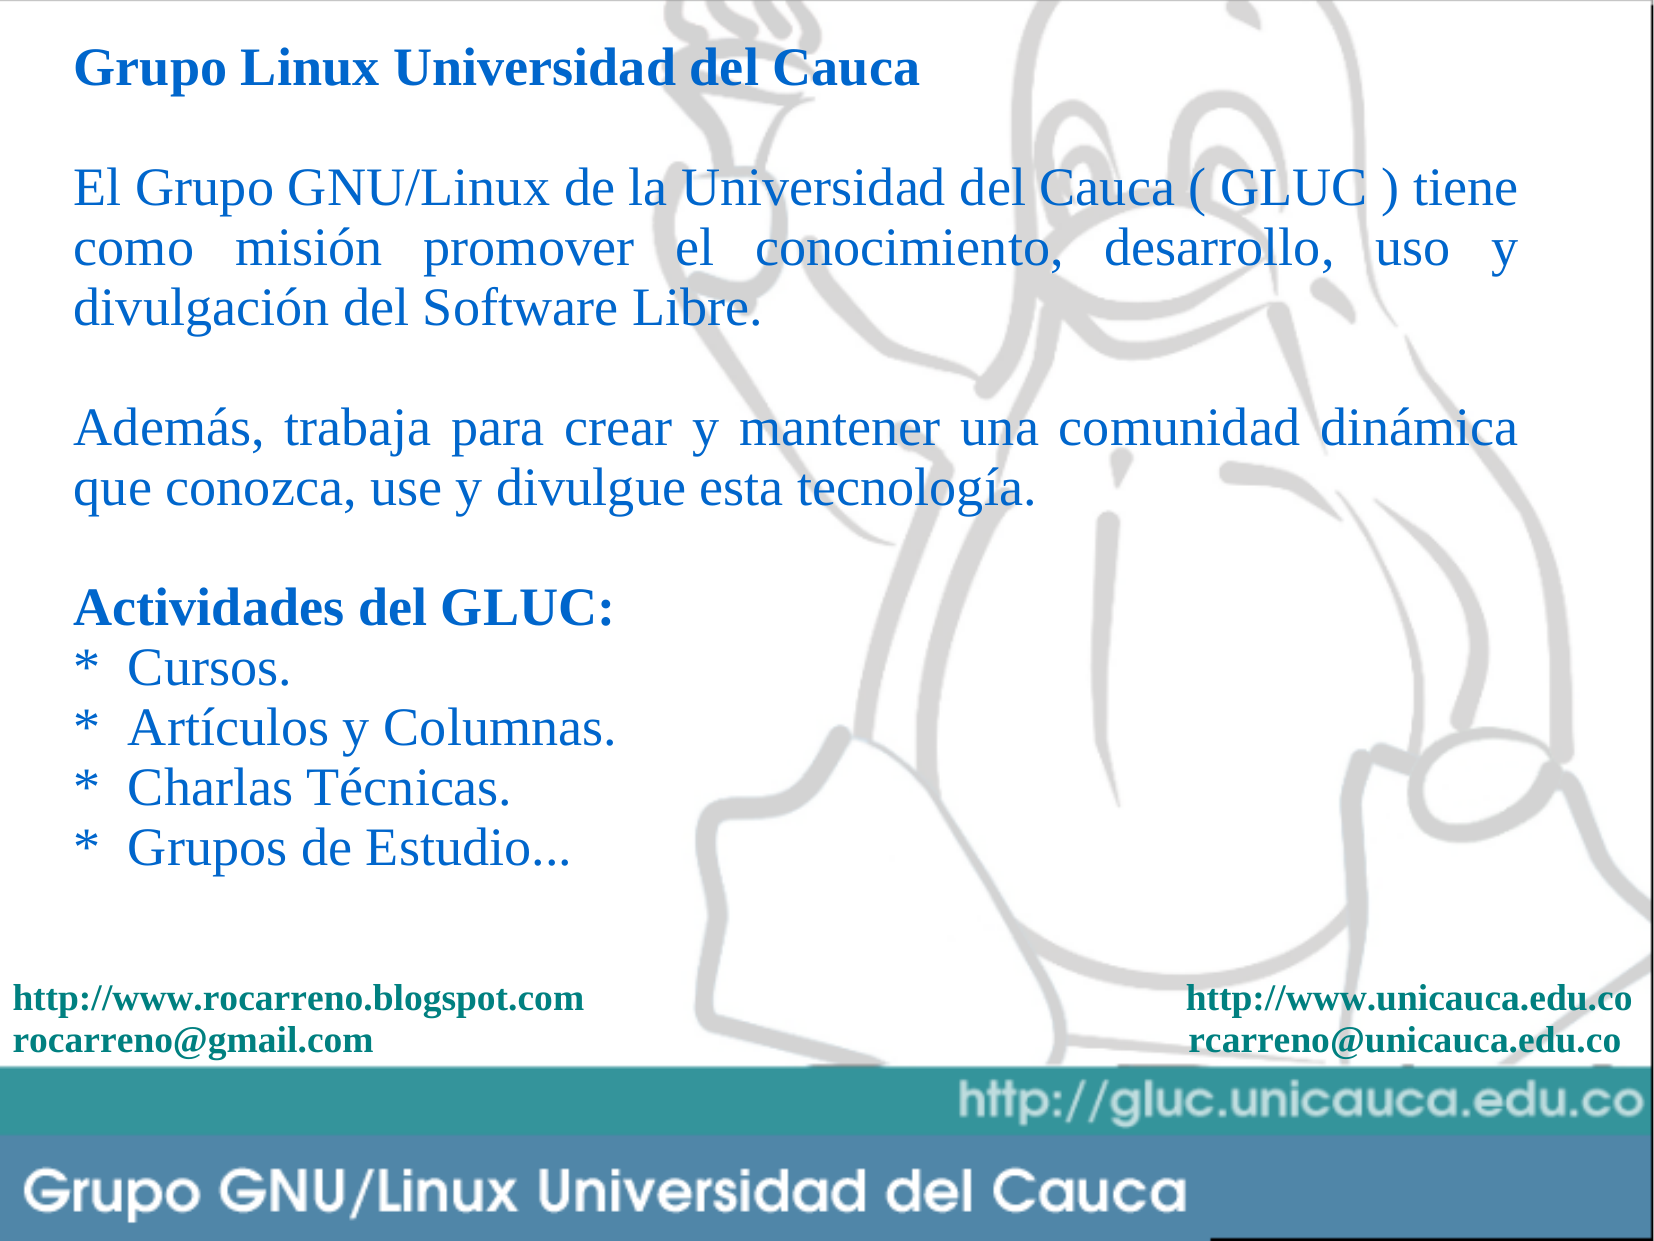

Grupo Linux Universidad del Cauca
El Grupo GNU/Linux de la Universidad del Cauca ( GLUC ) tiene como misión promover el conocimiento, desarrollo, uso y divulgación del Software Libre.
Además, trabaja para crear y mantener una comunidad dinámica que conozca, use y divulgue esta tecnología.
Actividades del GLUC:
* Cursos.
* Artículos y Columnas.
* Charlas Técnicas.
* Grupos de Estudio...
http://www.rocarreno.blogspot.com								 http://www.unicauca.edu.co
rocarreno@gmail.com										 rcarreno@unicauca.edu.co